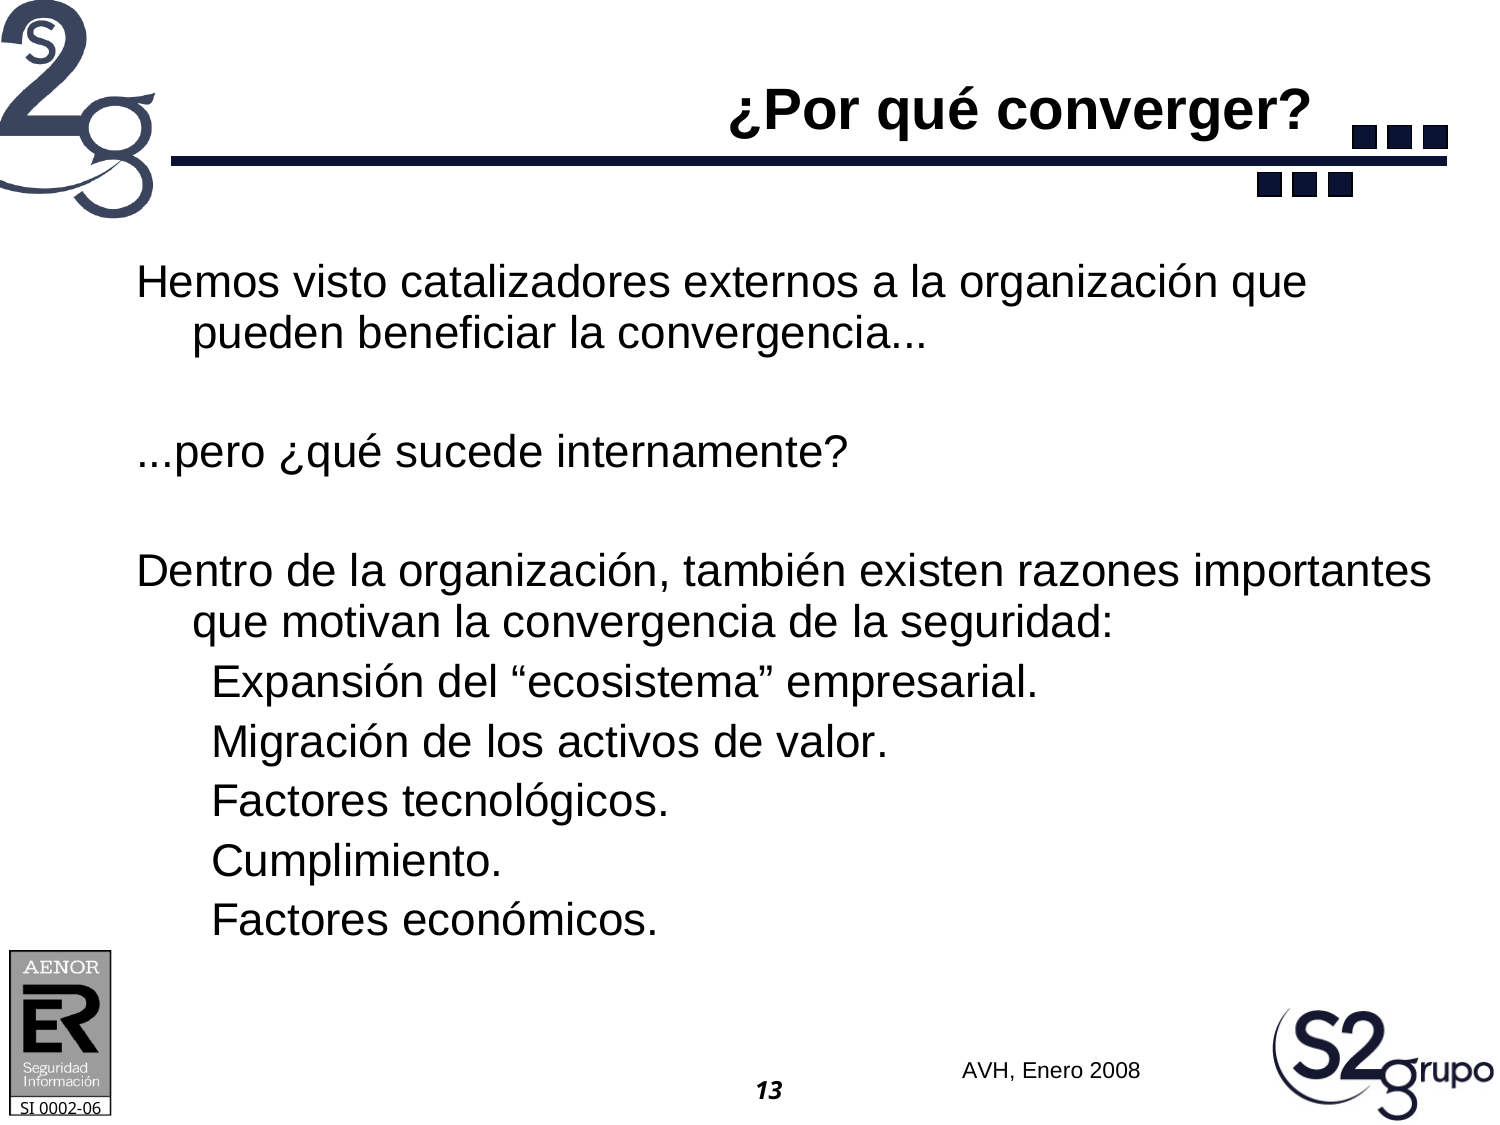

# ¿Por qué converger?
Hemos visto catalizadores externos a la organización que pueden beneficiar la convergencia...
...pero ¿qué sucede internamente?
Dentro de la organización, también existen razones importantes que motivan la convergencia de la seguridad:
Expansión del “ecosistema” empresarial.
Migración de los activos de valor.
Factores tecnológicos.
Cumplimiento.
Factores económicos.
AVH, Enero 2008